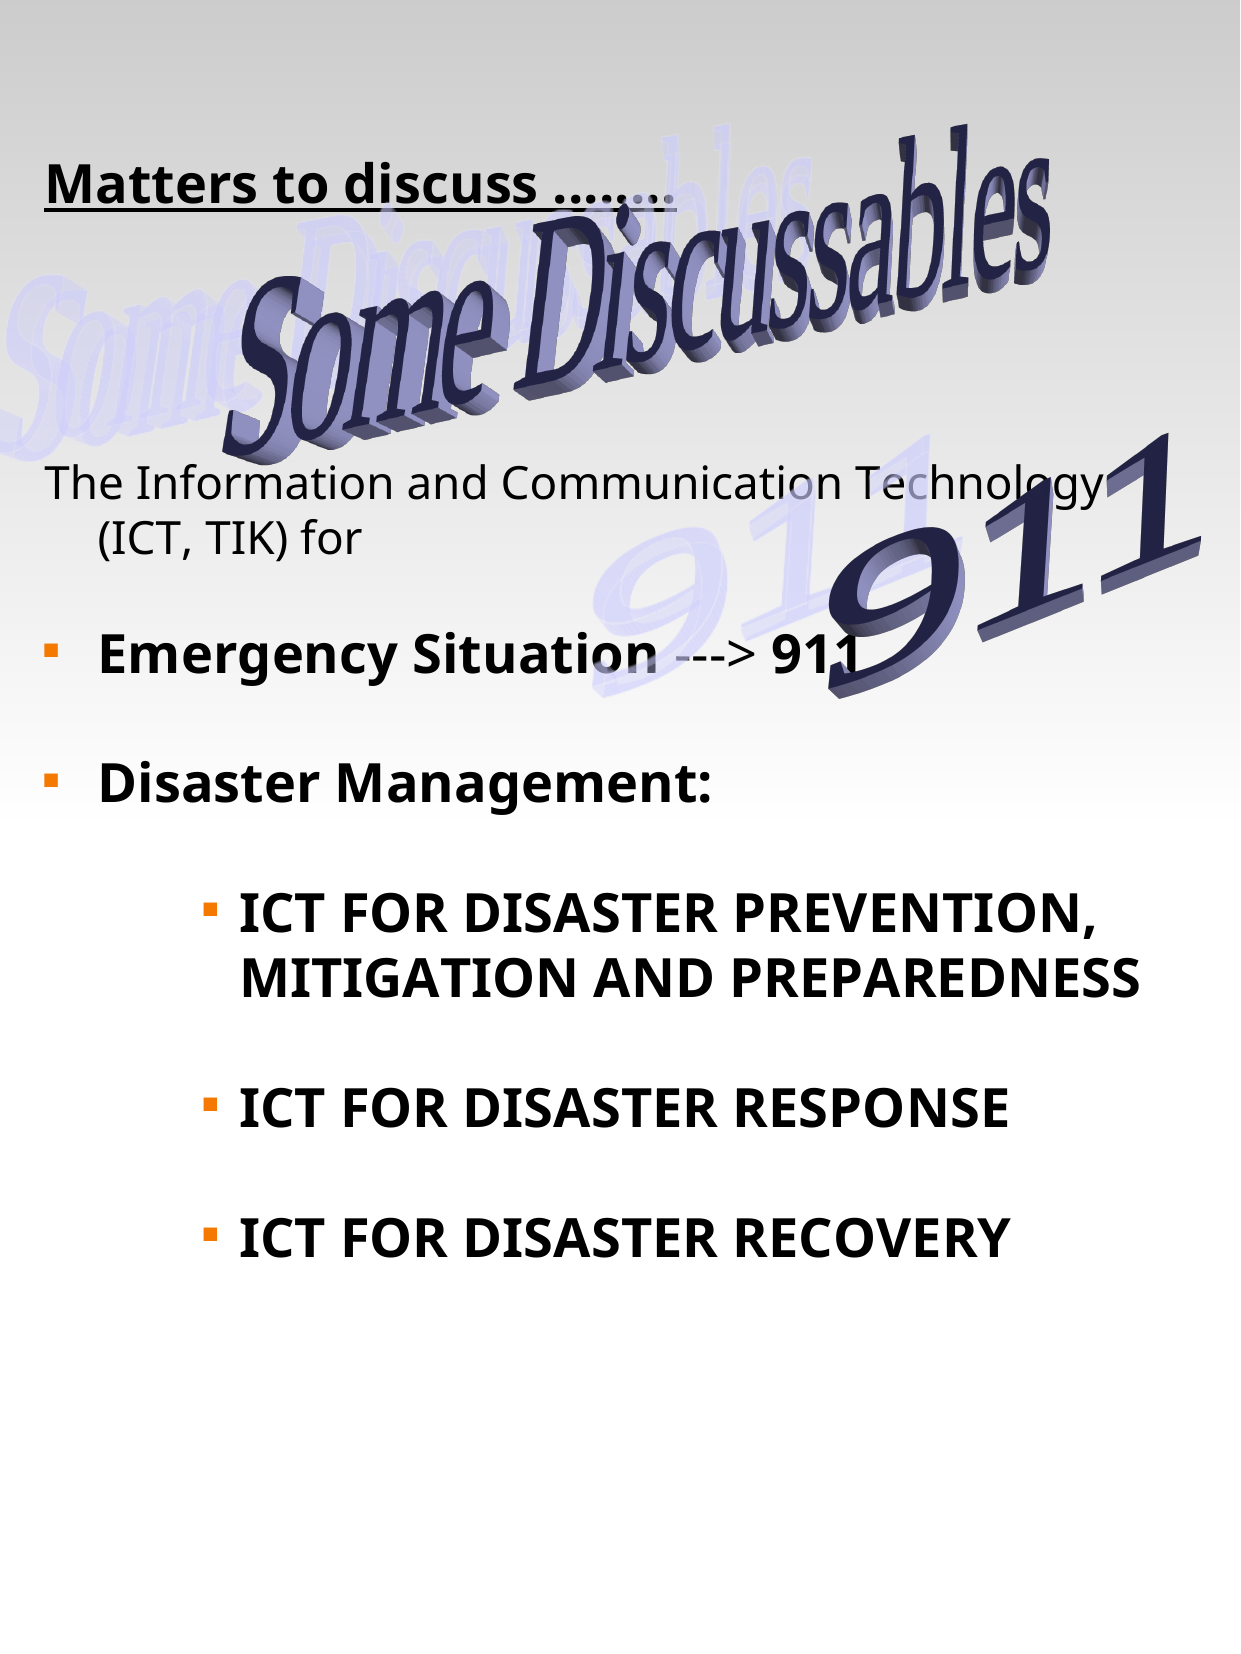

Some Discussables
Matters to discuss ........
The Information and Communication Technology (ICT, TIK) for
Emergency Situation ---> 911
Disaster Management:
ICT FOR DISASTER PREVENTION, MITIGATION AND PREPAREDNESS
ICT FOR DISASTER RESPONSE
ICT FOR DISASTER RECOVERY
911